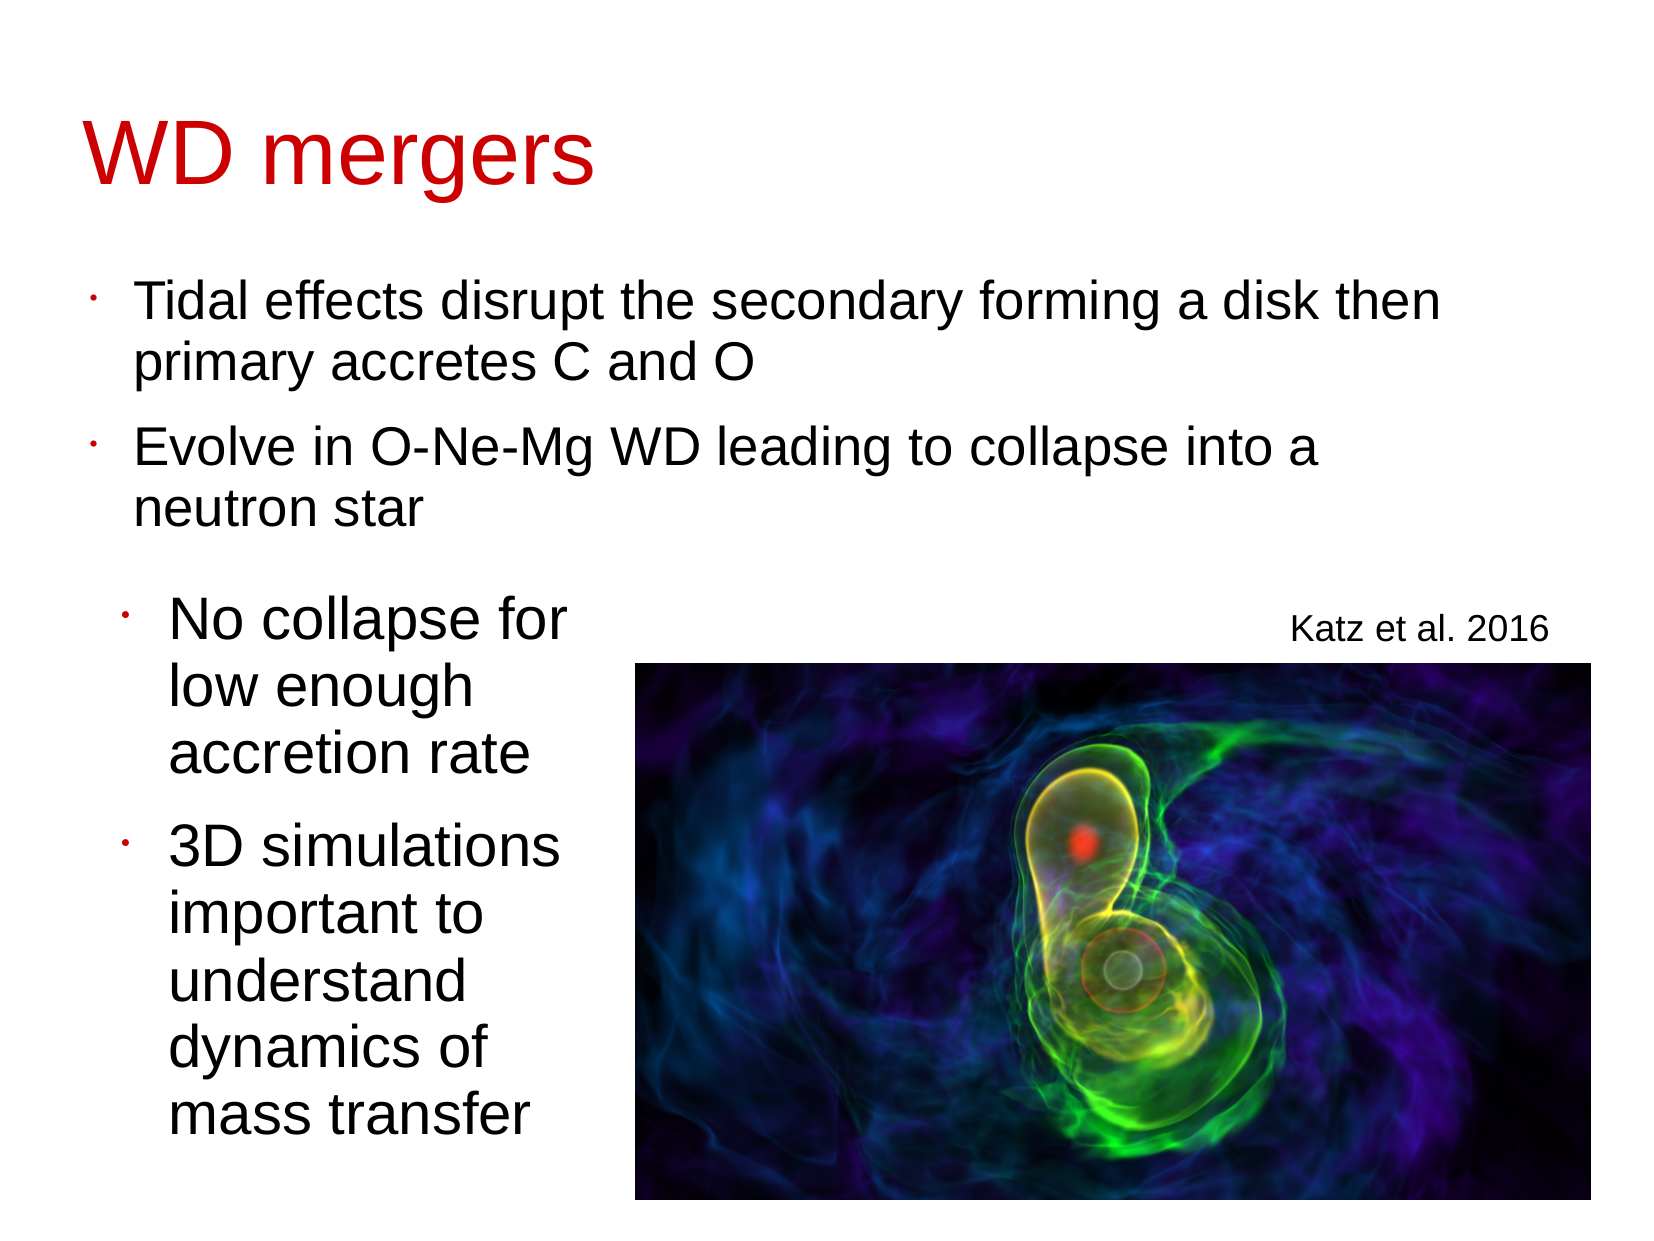

# WD mergers
Tidal effects disrupt the secondary forming a disk then primary accretes C and O
Evolve in O-Ne-Mg WD leading to collapse into a neutron star
No collapse for low enough accretion rate
3D simulations important to understand dynamics of mass transfer
Katz et al. 2016